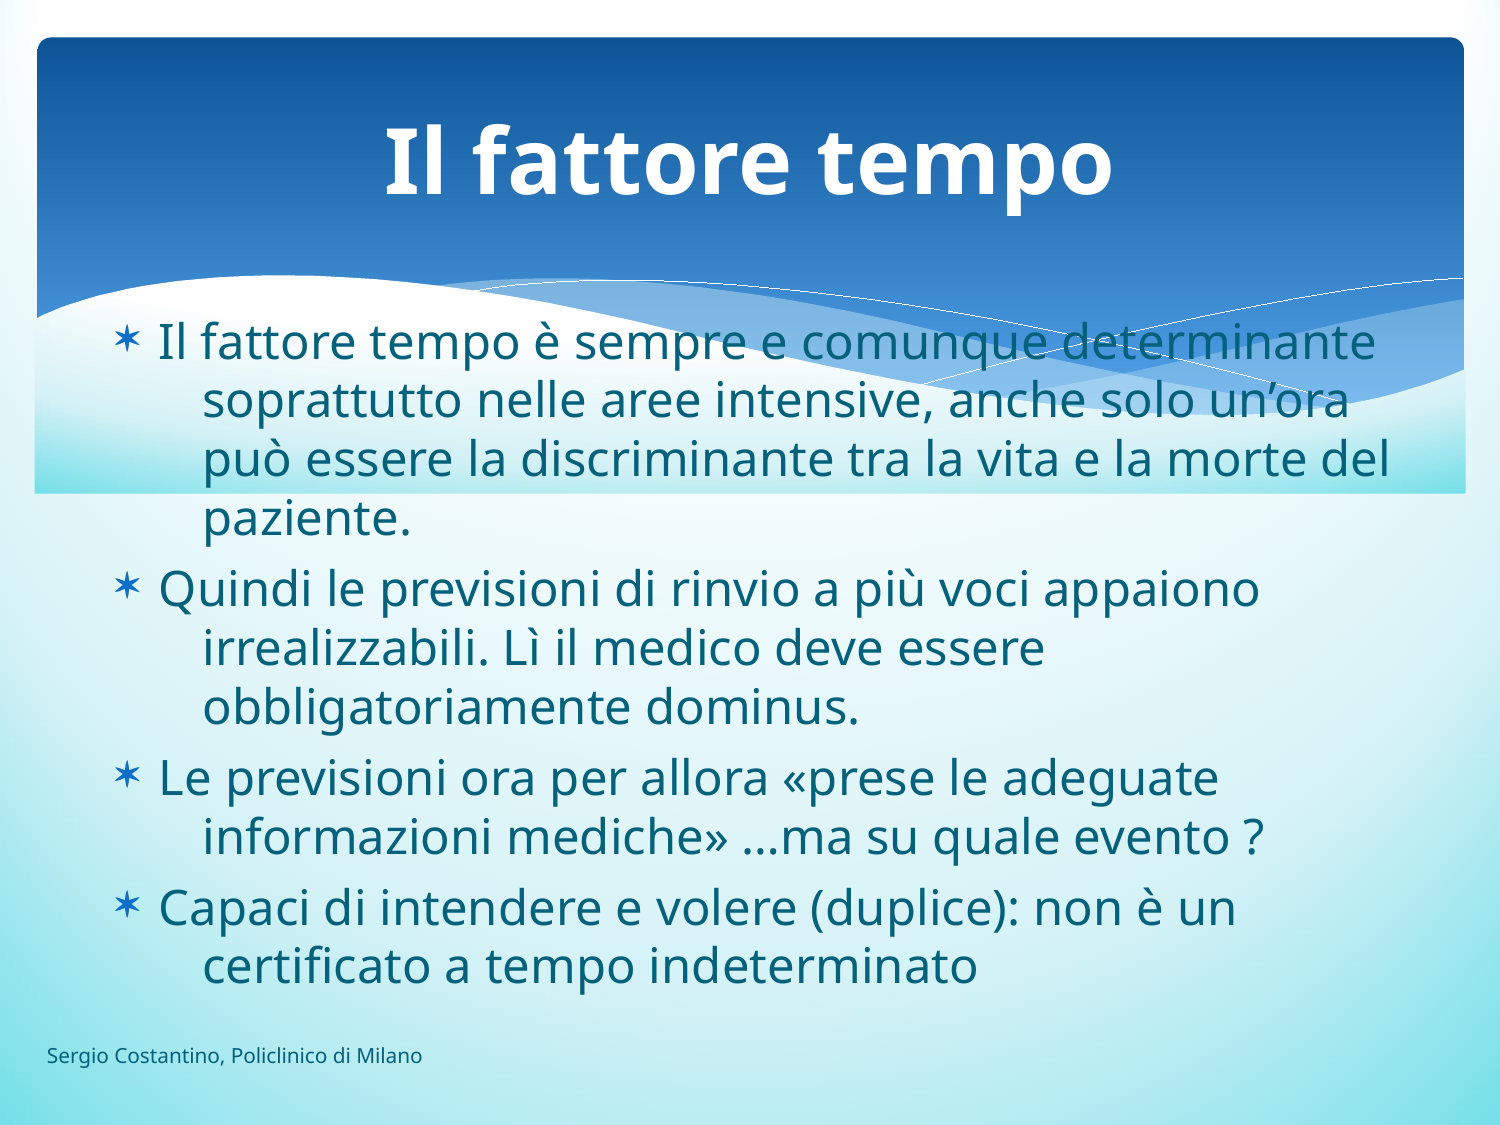

Il fattore tempo
# Il fattore tempo è sempre e comunque determinante soprattutto nelle aree intensive, anche solo un’ora può essere la discriminante tra la vita e la morte del paziente.
Quindi le previsioni di rinvio a più voci appaiono irrealizzabili. Lì il medico deve essere obbligatoriamente dominus.
Le previsioni ora per allora «prese le adeguate informazioni mediche» …ma su quale evento ?
Capaci di intendere e volere (duplice): non è un certificato a tempo indeterminato
Sergio Costantino, Policlinico di Milano